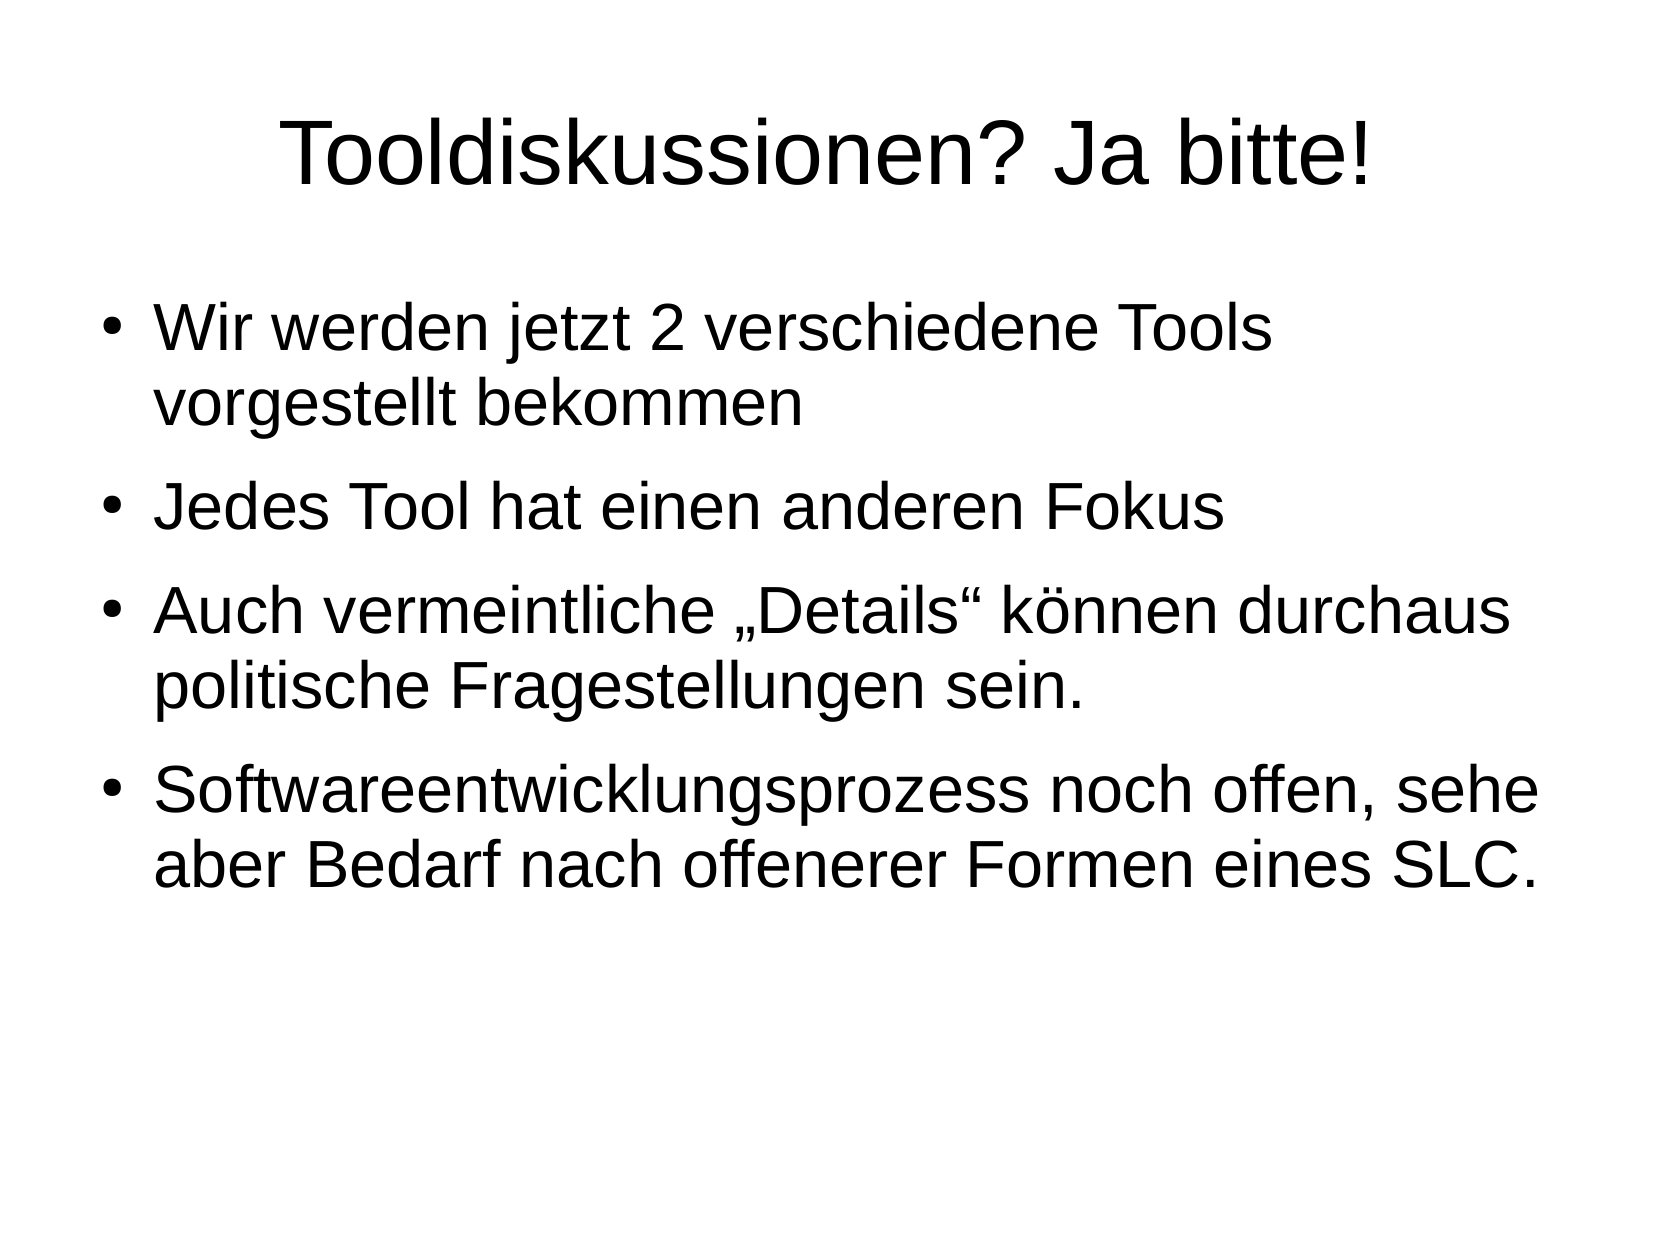

# Tooldiskussionen? Ja bitte!
Wir werden jetzt 2 verschiedene Tools vorgestellt bekommen
Jedes Tool hat einen anderen Fokus
Auch vermeintliche „Details“ können durchaus politische Fragestellungen sein.
Softwareentwicklungsprozess noch offen, sehe aber Bedarf nach offenerer Formen eines SLC.